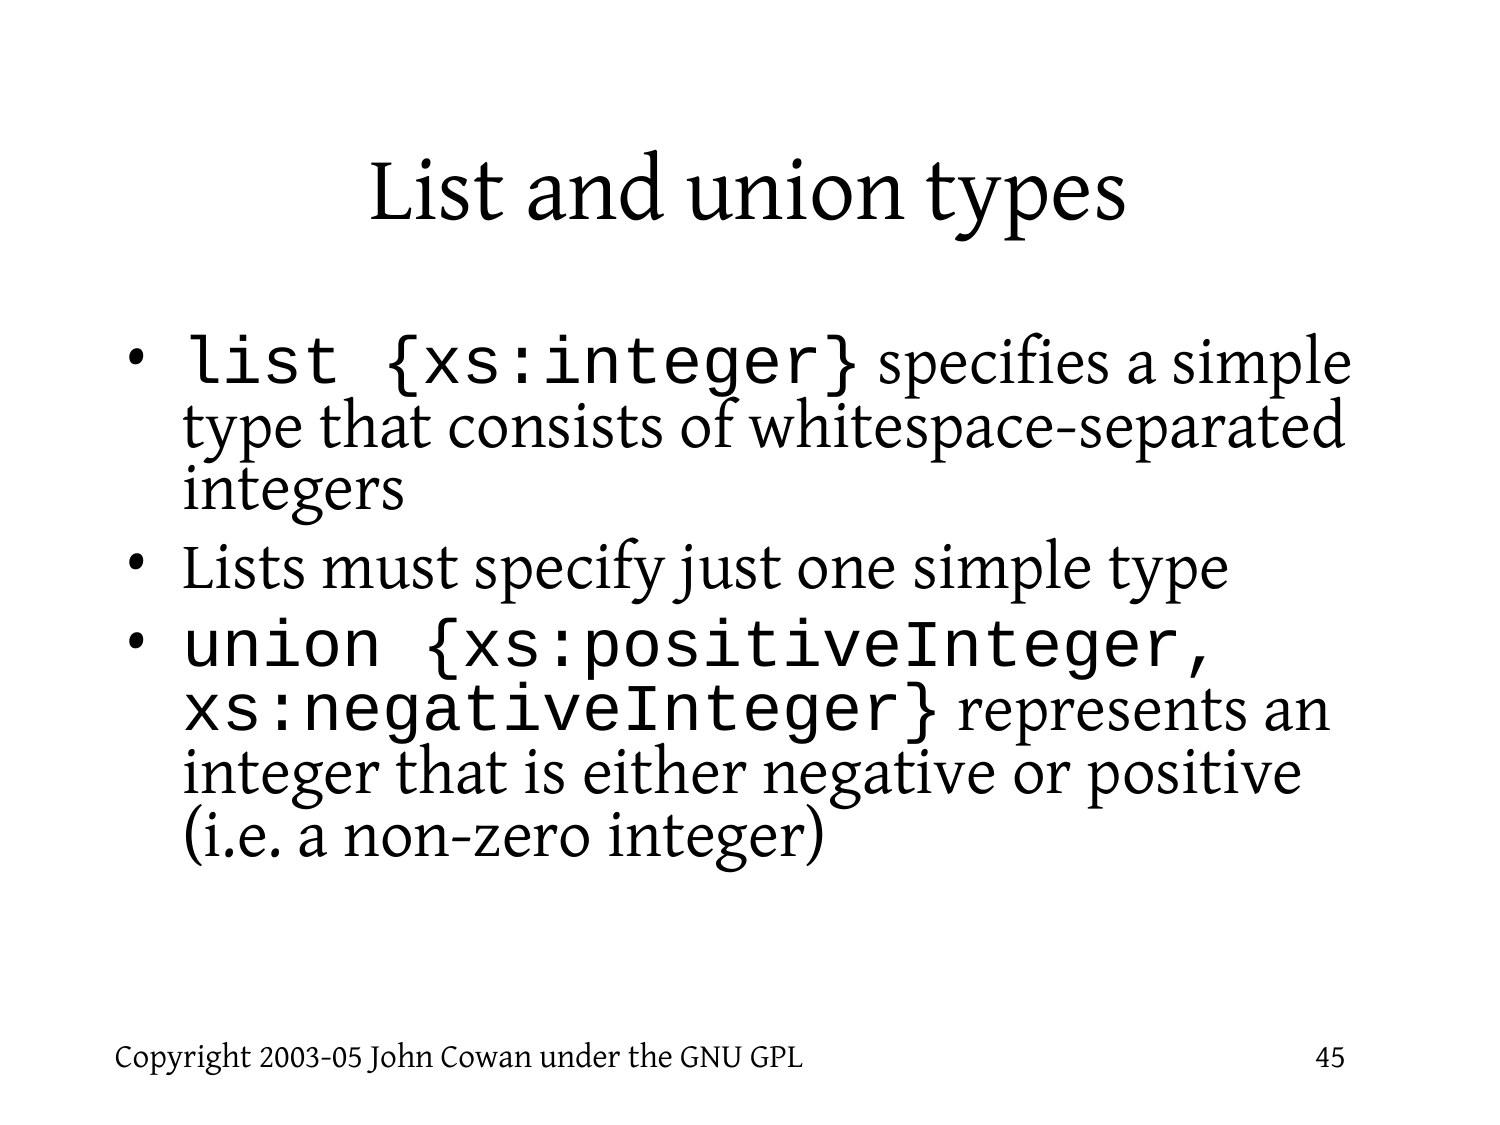

# List and union types
list {xs:integer} specifies a simple type that consists of whitespace-separated integers
Lists must specify just one simple type
union {xs:positiveInteger, xs:negativeInteger} represents an integer that is either negative or positive (i.e. a non-zero integer)